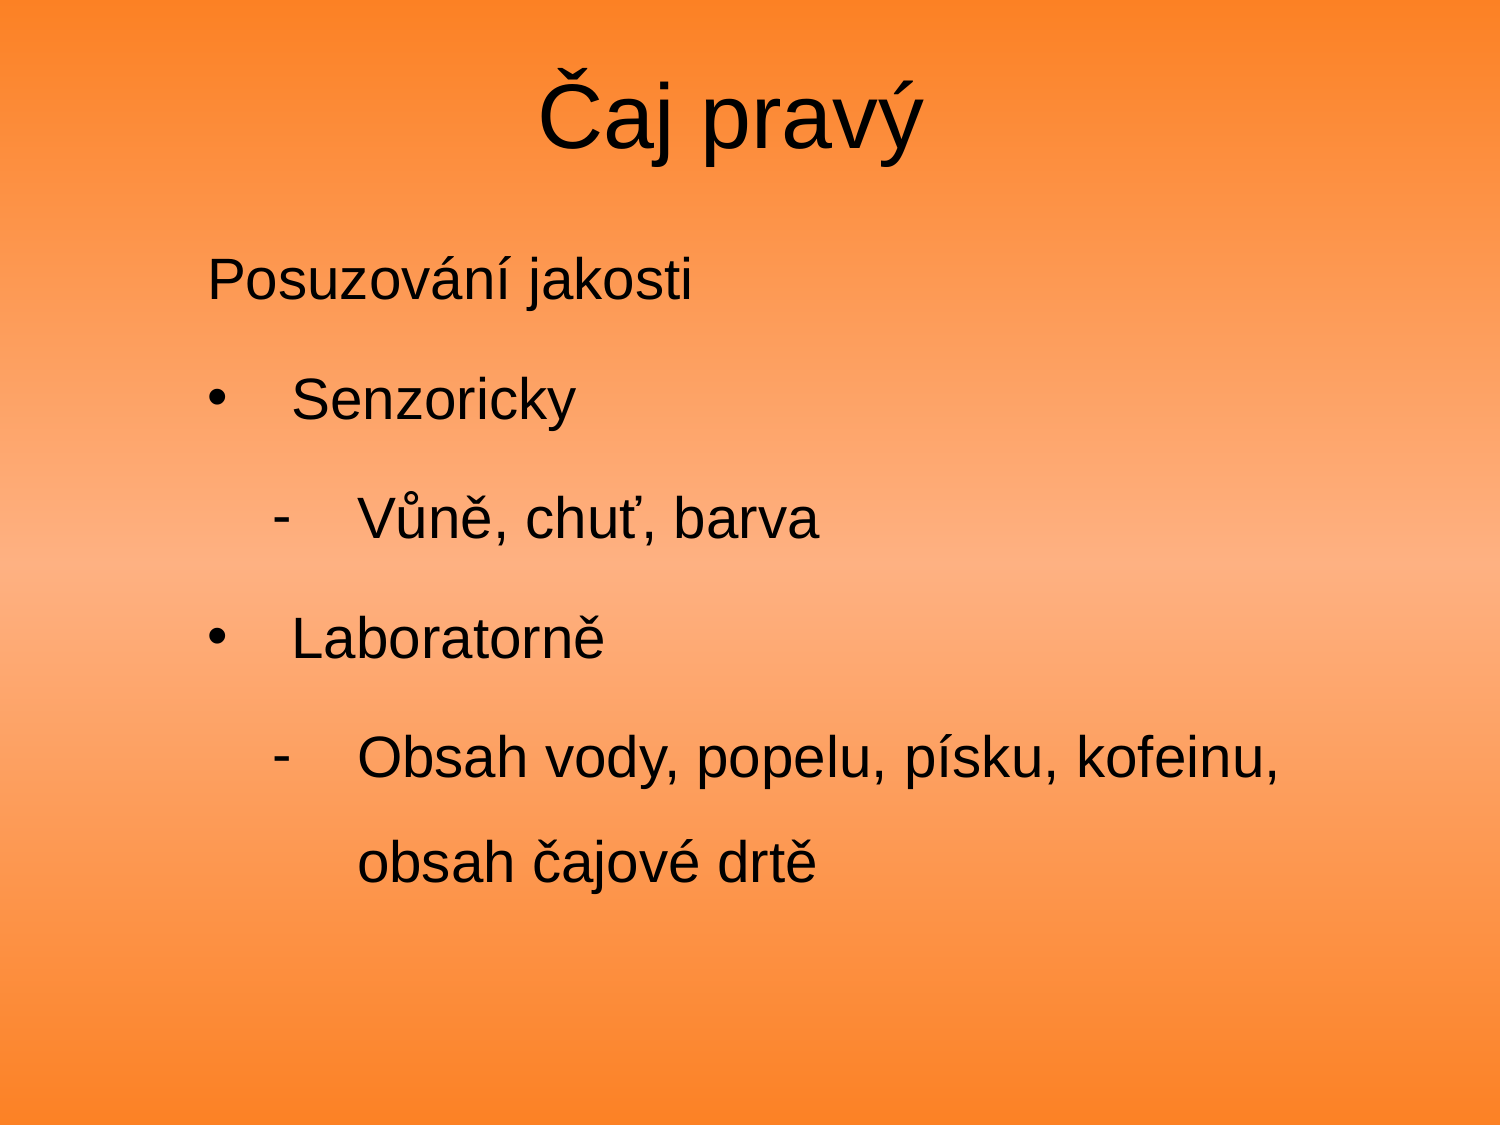

# Čaj pravý
Posuzování jakosti
Senzoricky
Vůně, chuť, barva
Laboratorně
Obsah vody, popelu, písku, kofeinu, obsah čajové drtě